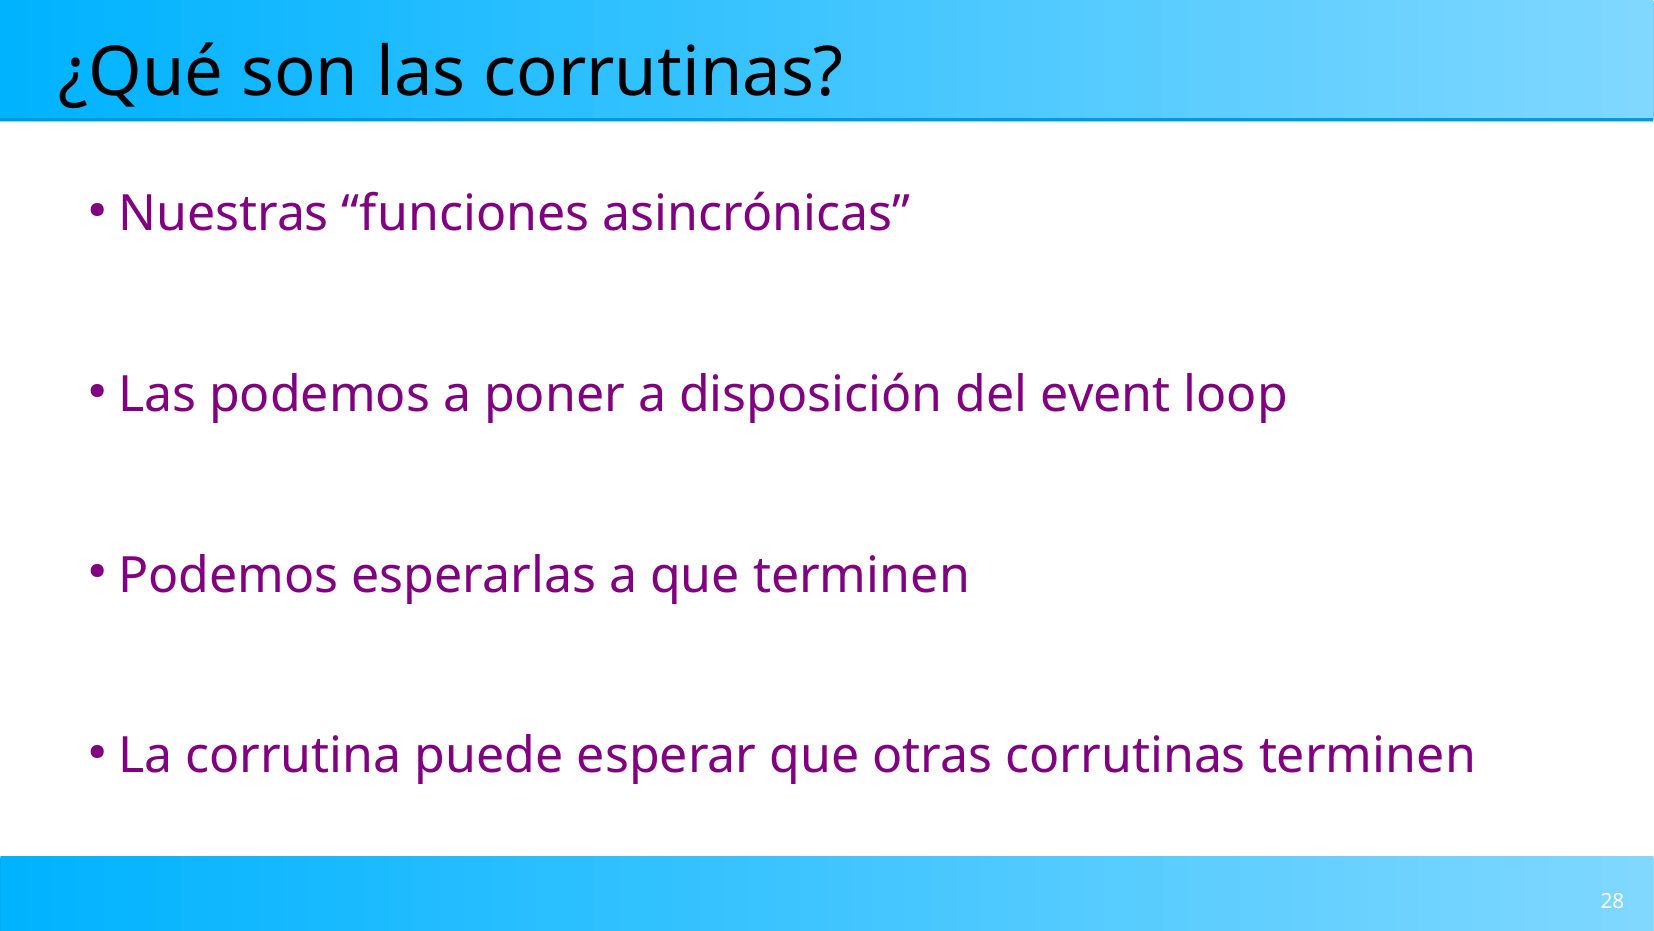

# ¿Qué son las corrutinas?
Nuestras “funciones asincrónicas”
Las podemos a poner a disposición del event loop
Podemos esperarlas a que terminen
La corrutina puede esperar que otras corrutinas terminen
28